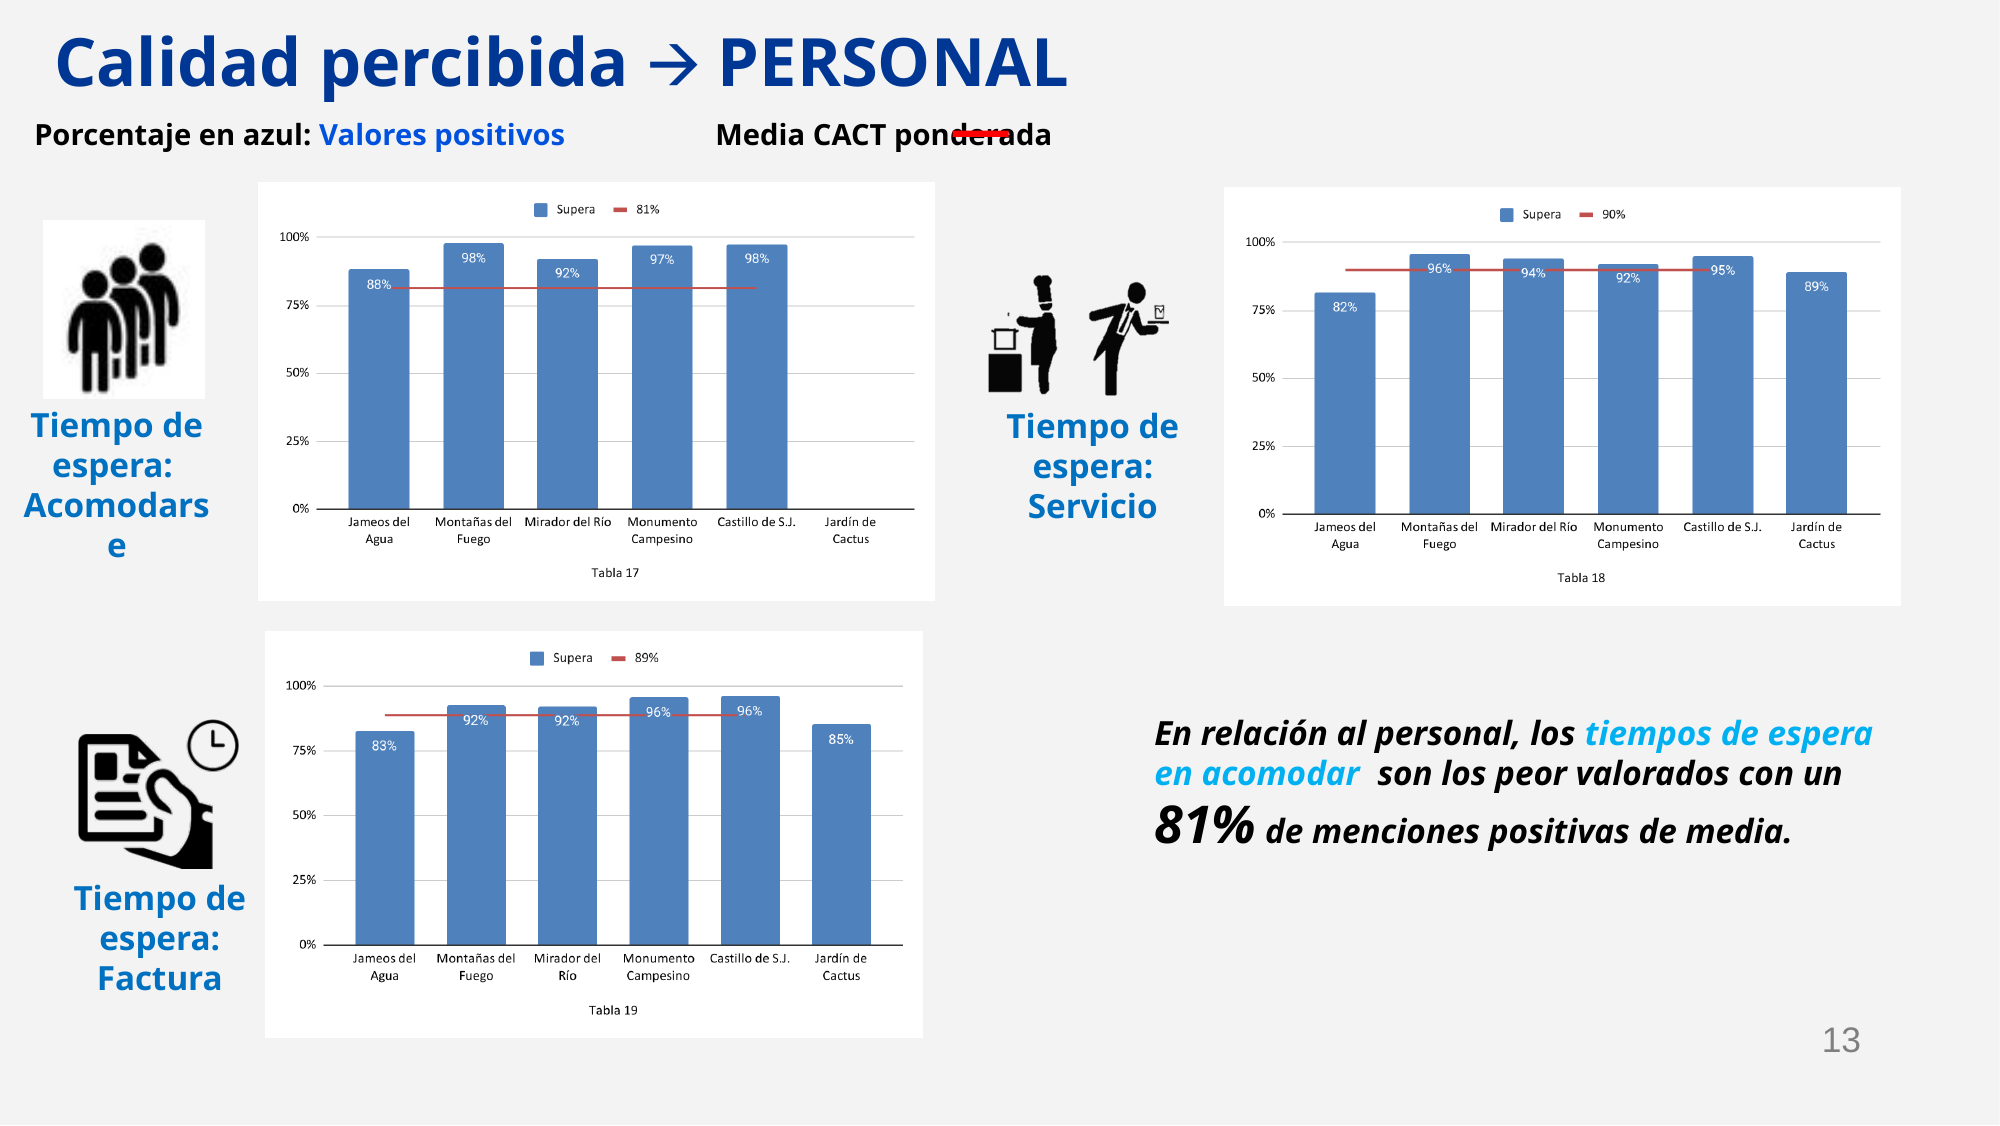

Calidad percibida 🡪 PERSONAL
 Porcentaje en azul: Valores positivos Media CACT ponderada
Tiempo de espera:
Acomodarse
Tiempo de espera: Servicio
En relación al personal, los tiempos de espera en acomodar son los peor valorados con un 81% de menciones positivas de media.
Tiempo de espera: Factura